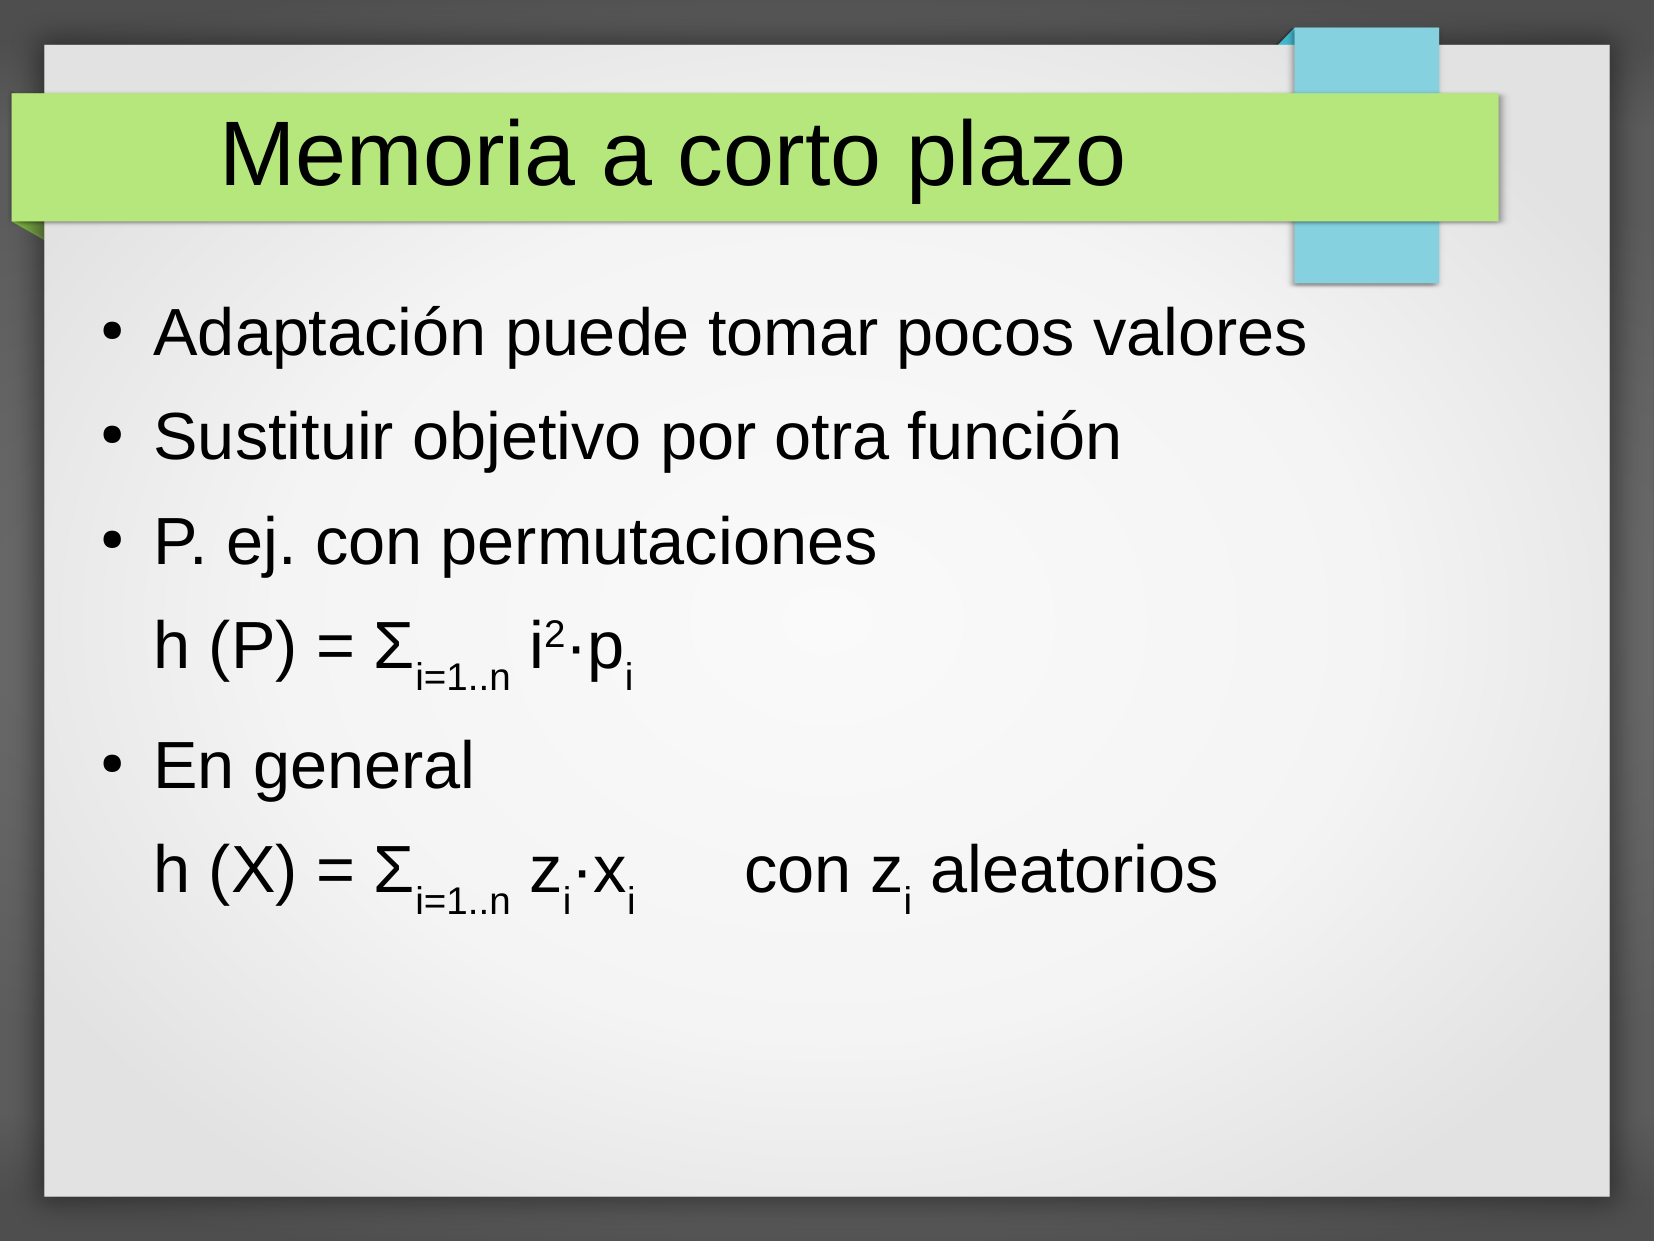

# Memoria a corto plazo
Adaptación puede tomar pocos valores
Sustituir objetivo por otra función
P. ej. con permutaciones
h (P) = Σi=1..n i2·pi
En general
h (X) = Σi=1..n zi·xi 		con zi aleatorios